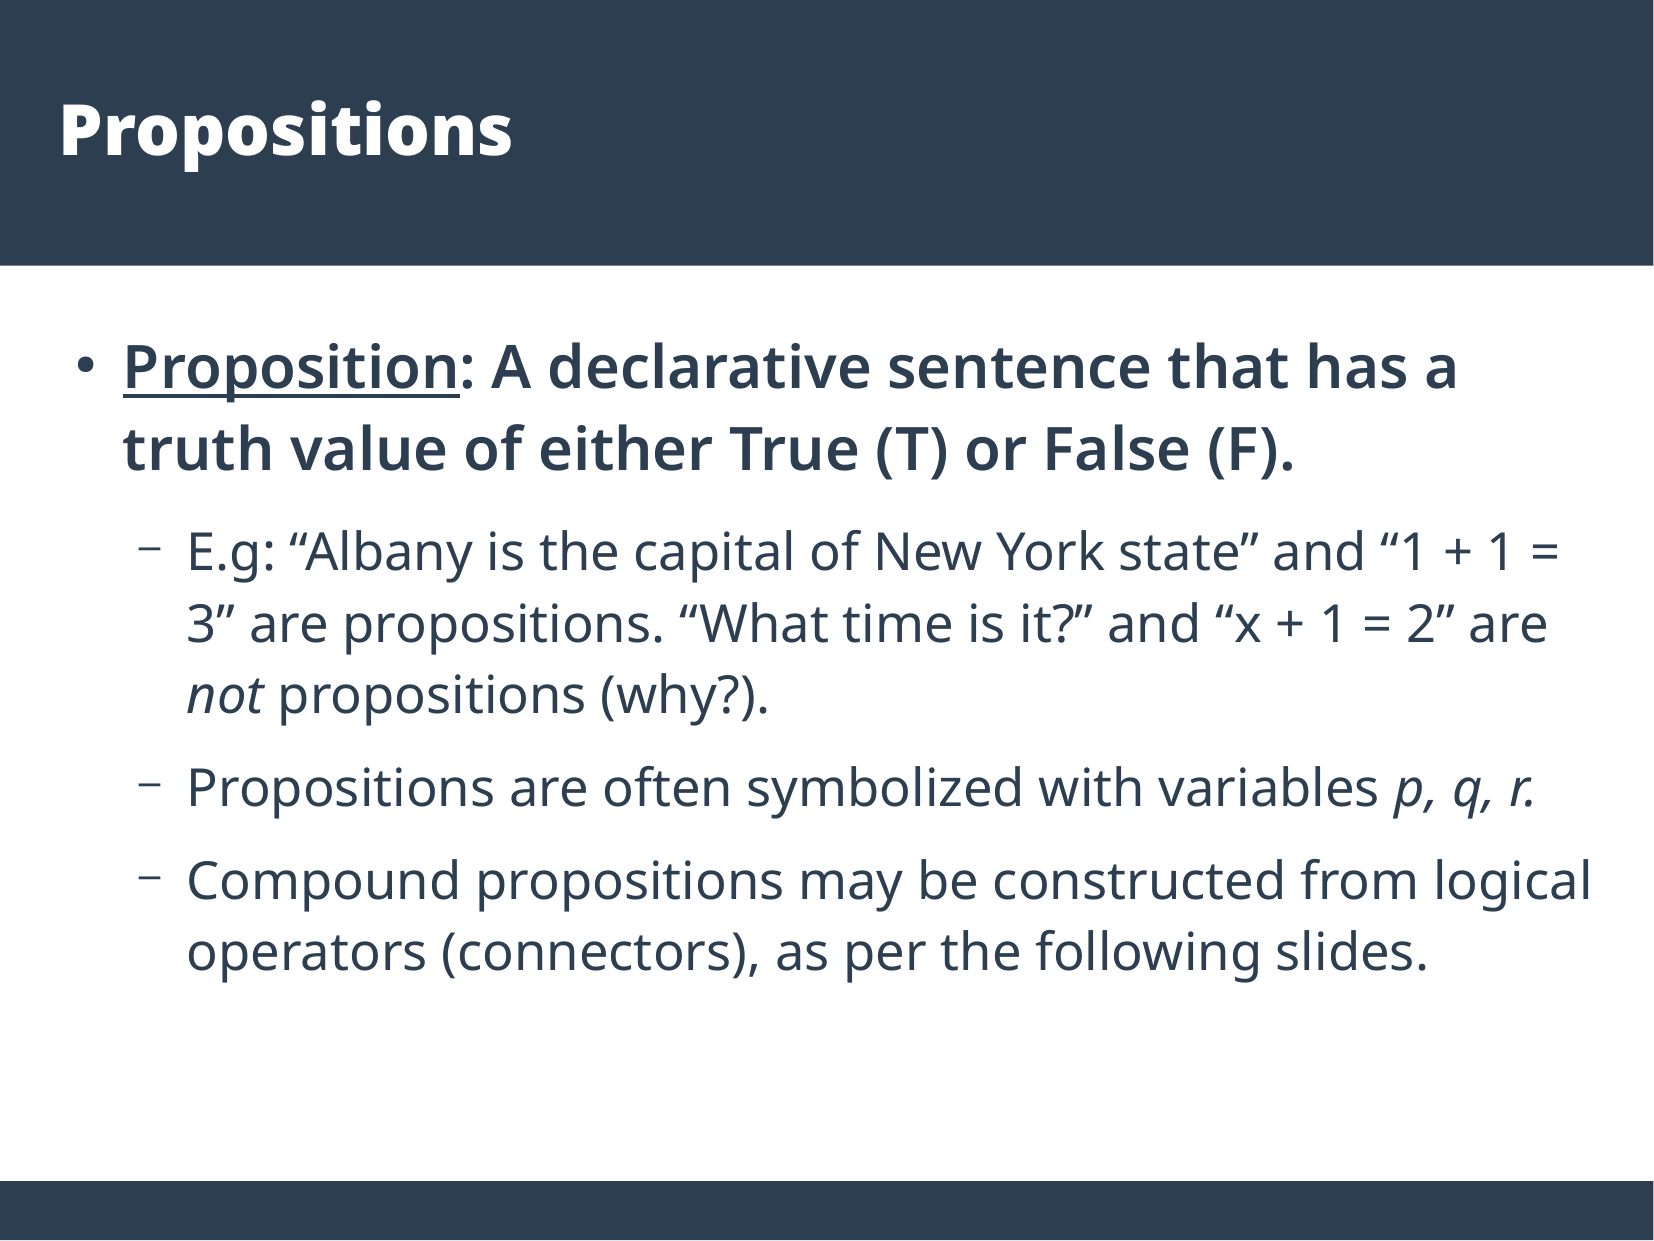

# Propositions
Proposition: A declarative sentence that has a truth value of either True (T) or False (F).
E.g: “Albany is the capital of New York state” and “1 + 1 = 3” are propositions. “What time is it?” and “x + 1 = 2” are not propositions (why?).
Propositions are often symbolized with variables p, q, r.
Compound propositions may be constructed from logical operators (connectors), as per the following slides.